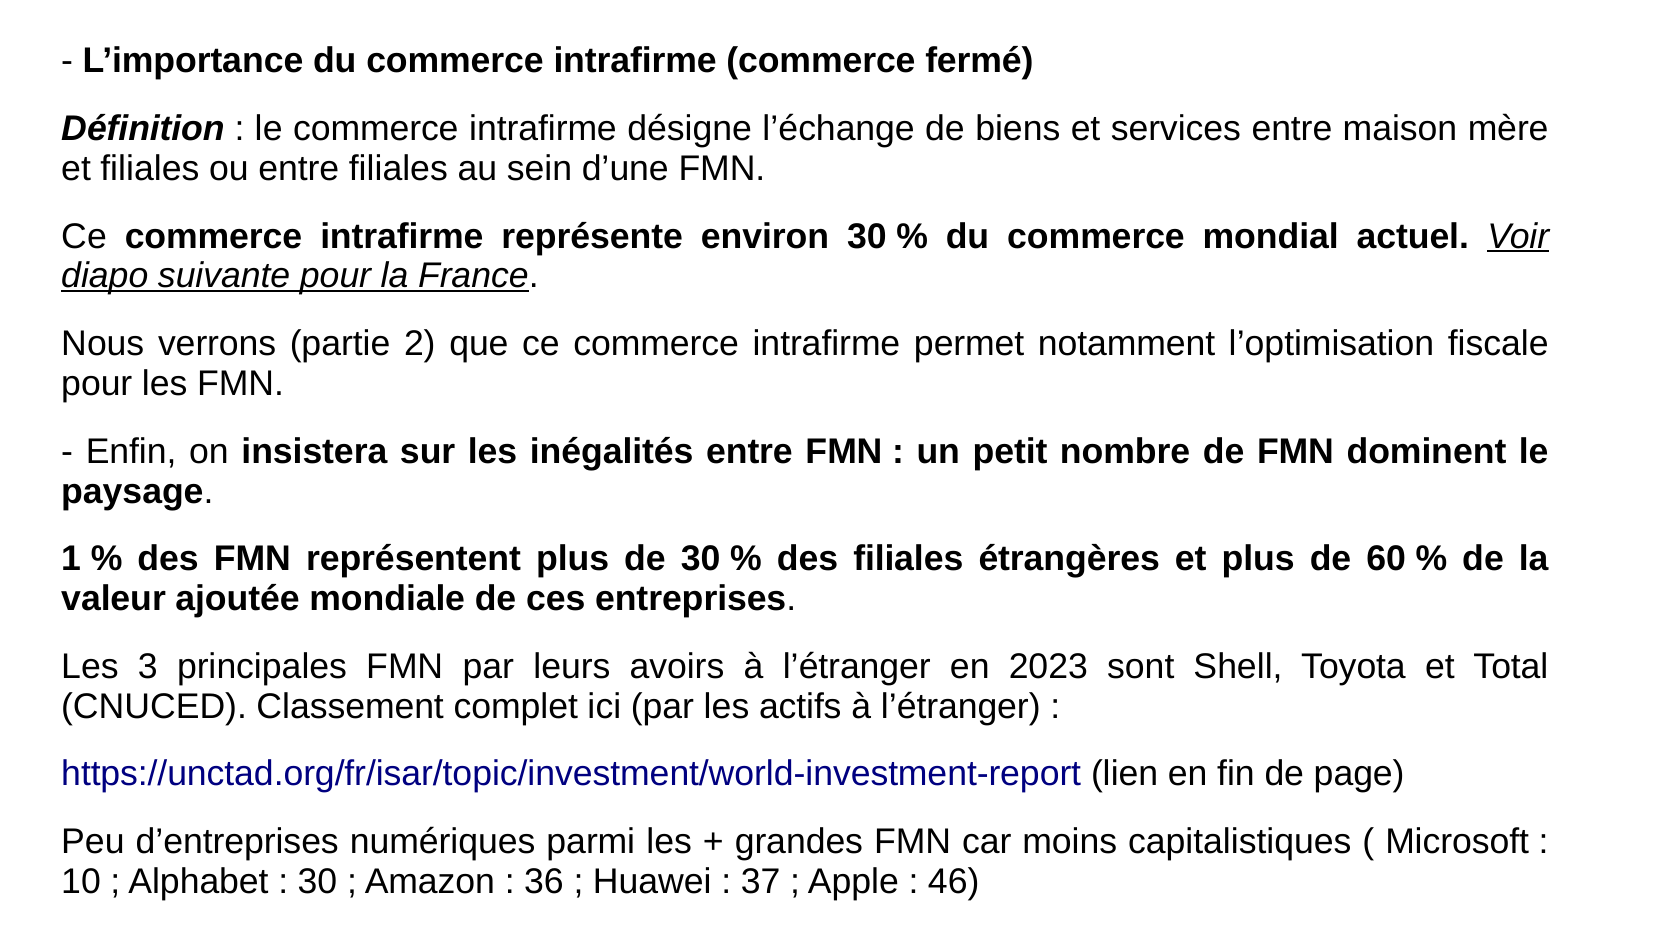

# - L’importance du commerce intrafirme (commerce fermé)
Définition : le commerce intrafirme désigne l’échange de biens et services entre maison mère et filiales ou entre filiales au sein d’une FMN.
Ce commerce intrafirme représente environ 30 % du commerce mondial actuel. Voir diapo suivante pour la France.
Nous verrons (partie 2) que ce commerce intrafirme permet notamment l’optimisation fiscale pour les FMN.
- Enfin, on insistera sur les inégalités entre FMN : un petit nombre de FMN dominent le paysage.
1 % des FMN représentent plus de 30 % des filiales étrangères et plus de 60 % de la valeur ajoutée mondiale de ces entreprises.
Les 3 principales FMN par leurs avoirs à l’étranger en 2023 sont Shell, Toyota et Total (CNUCED). Classement complet ici (par les actifs à l’étranger) :
https://unctad.org/fr/isar/topic/investment/world-investment-report (lien en fin de page)
Peu d’entreprises numériques parmi les + grandes FMN car moins capitalistiques ( Microsoft : 10 ; Alphabet : 30 ; Amazon : 36 ; Huawei : 37 ; Apple : 46)